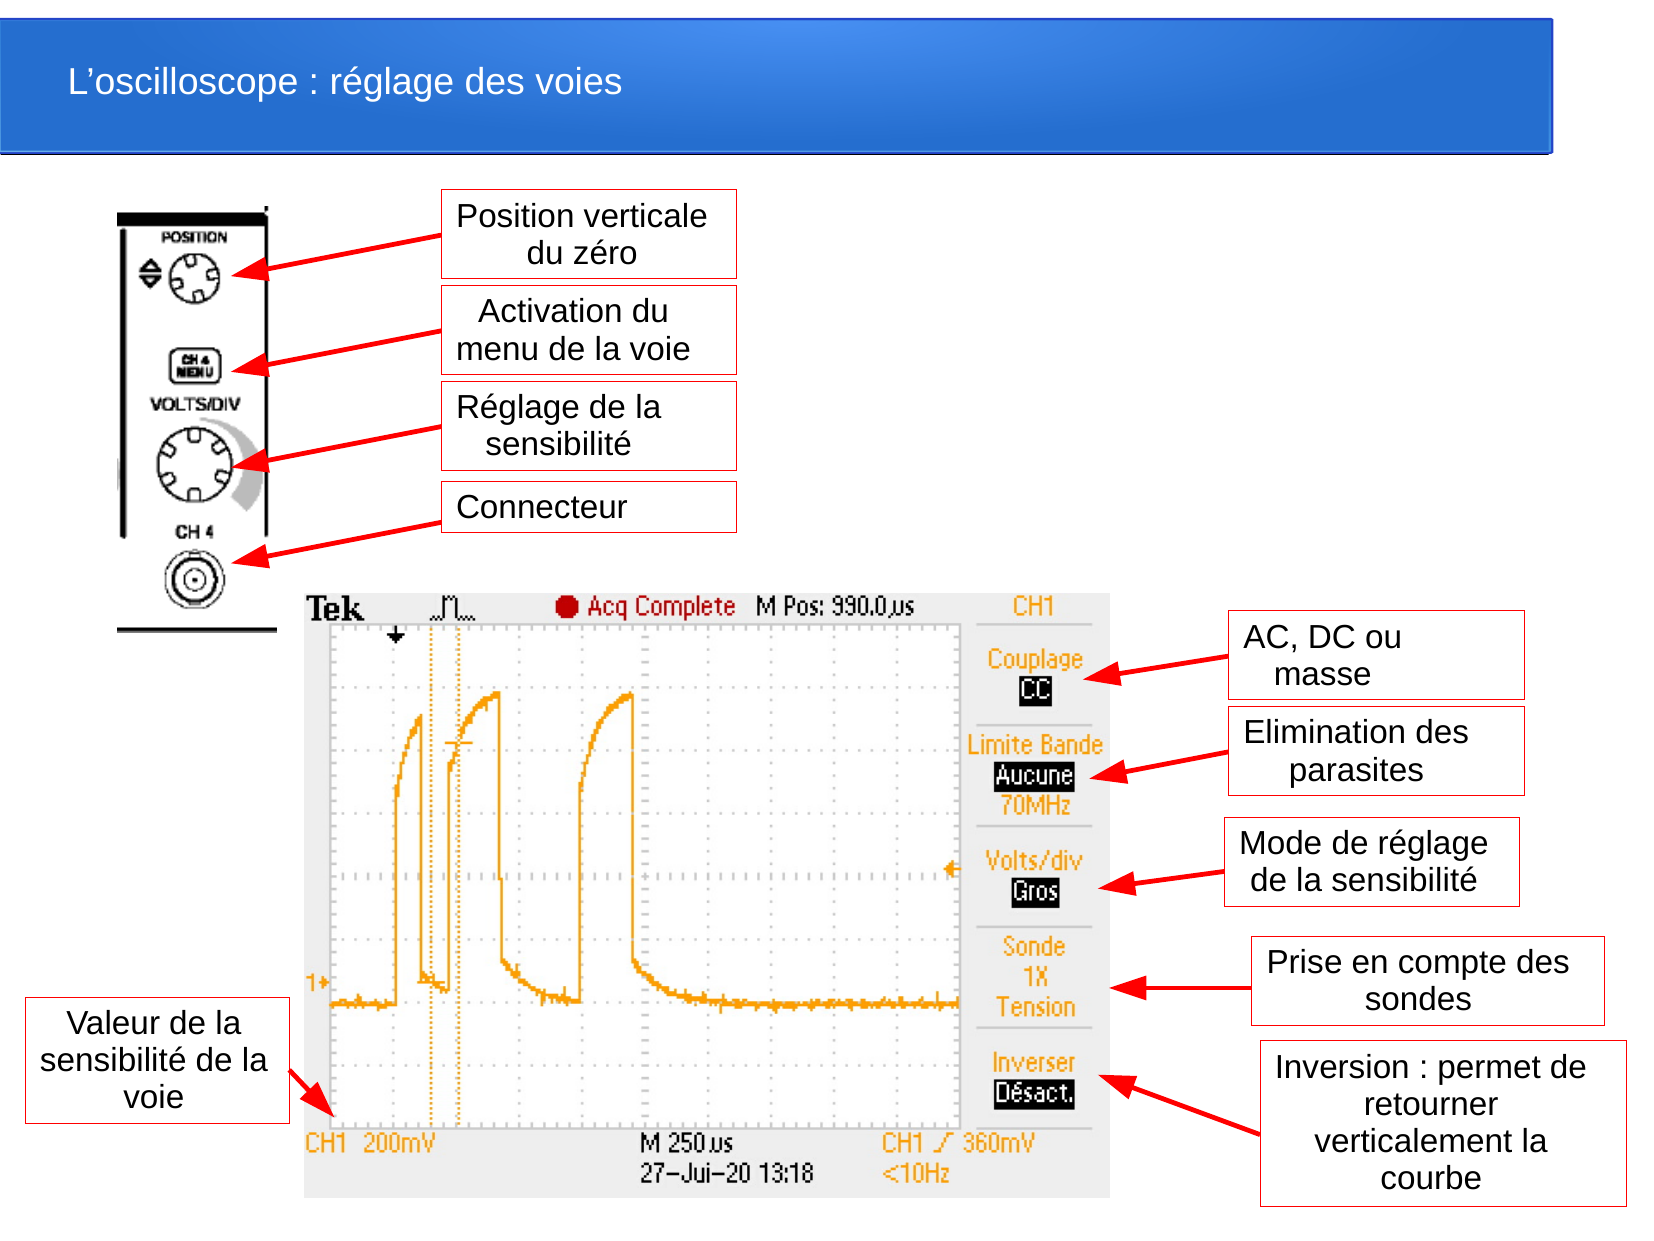

L’oscilloscope : réglage des voies
Position verticale du zéro
Activation du menu de la voie
Réglage de la sensibilité
Connecteur
AC, DC ou masse
Elimination des parasites
Mode de réglage de la sensibilité
Prise en compte des sondes
Valeur de la sensibilité de la voie
Inversion : permet de retourner verticalement la courbe